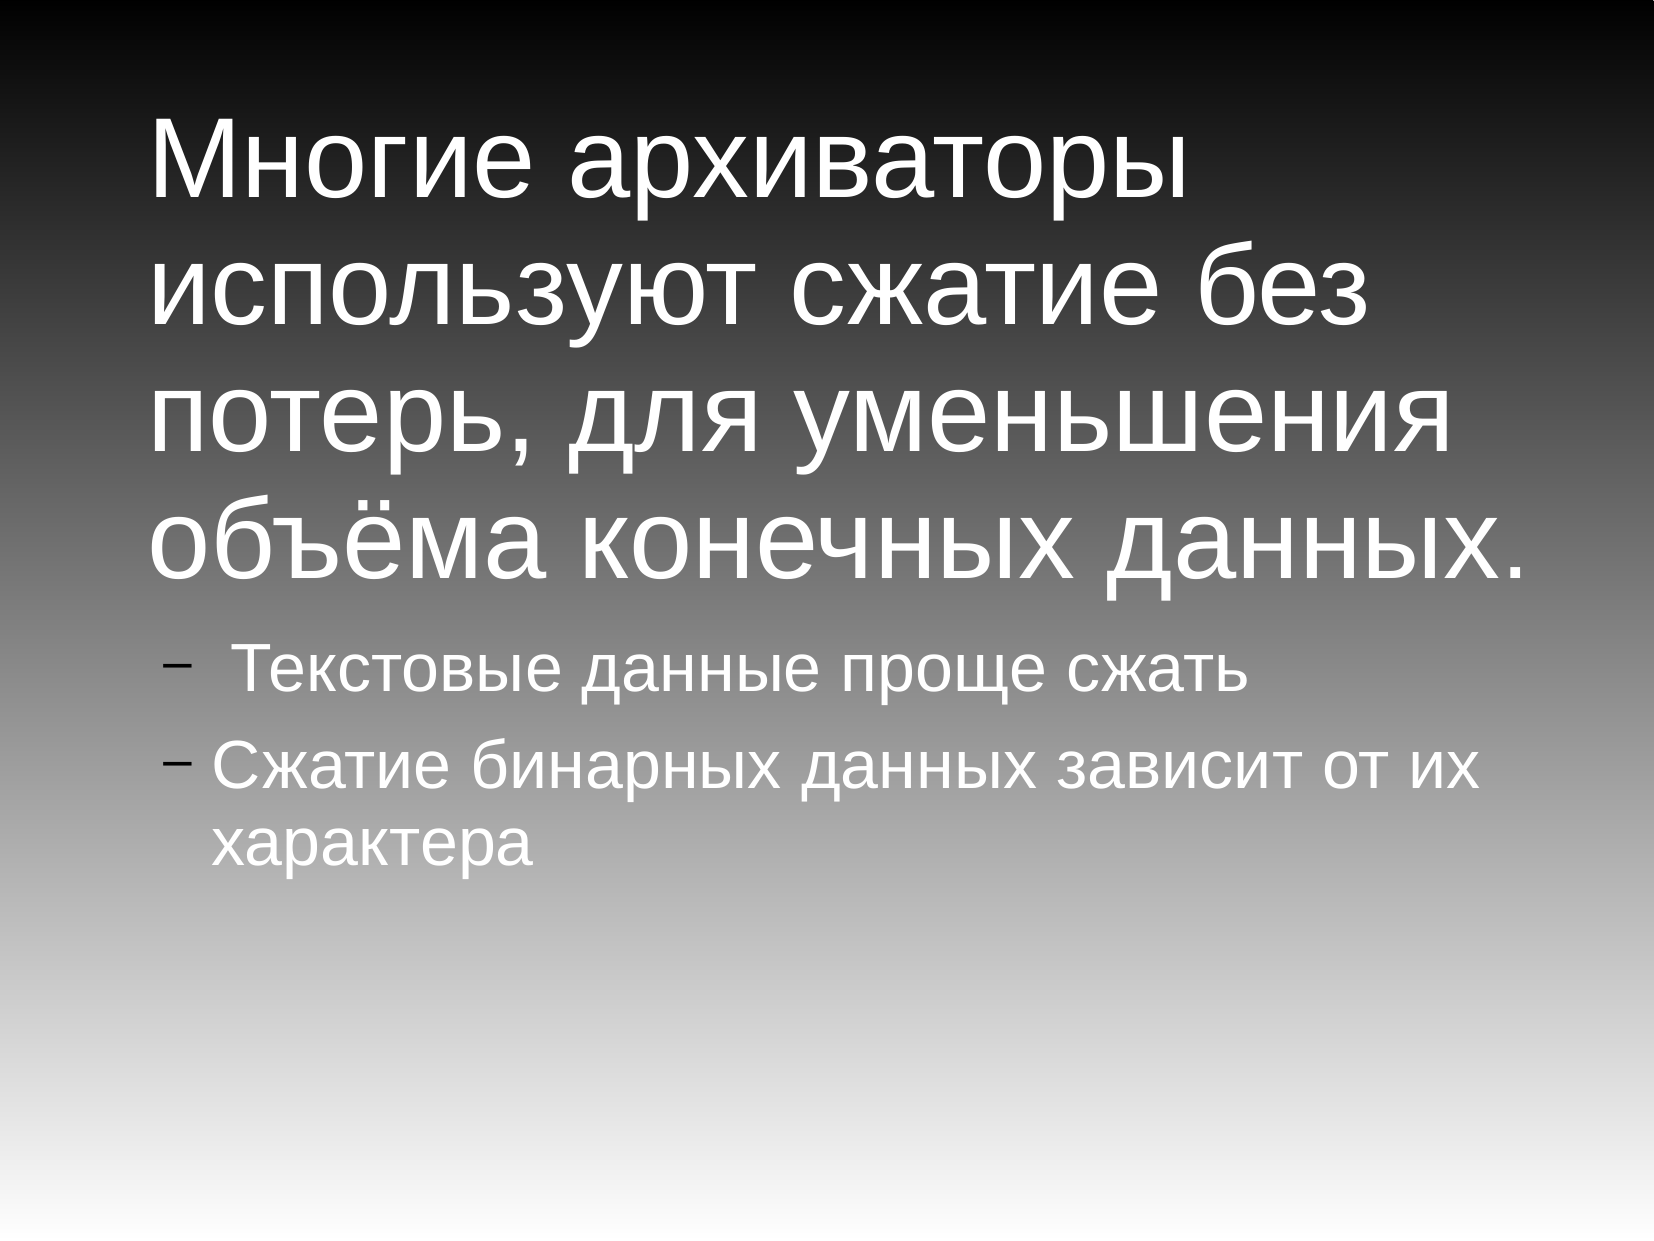

# Многие архиваторы используют сжатие без потерь, для уменьшения объёма конечных данных.
 Текстовые данные проще сжать
Сжатие бинарных данных зависит от их характера